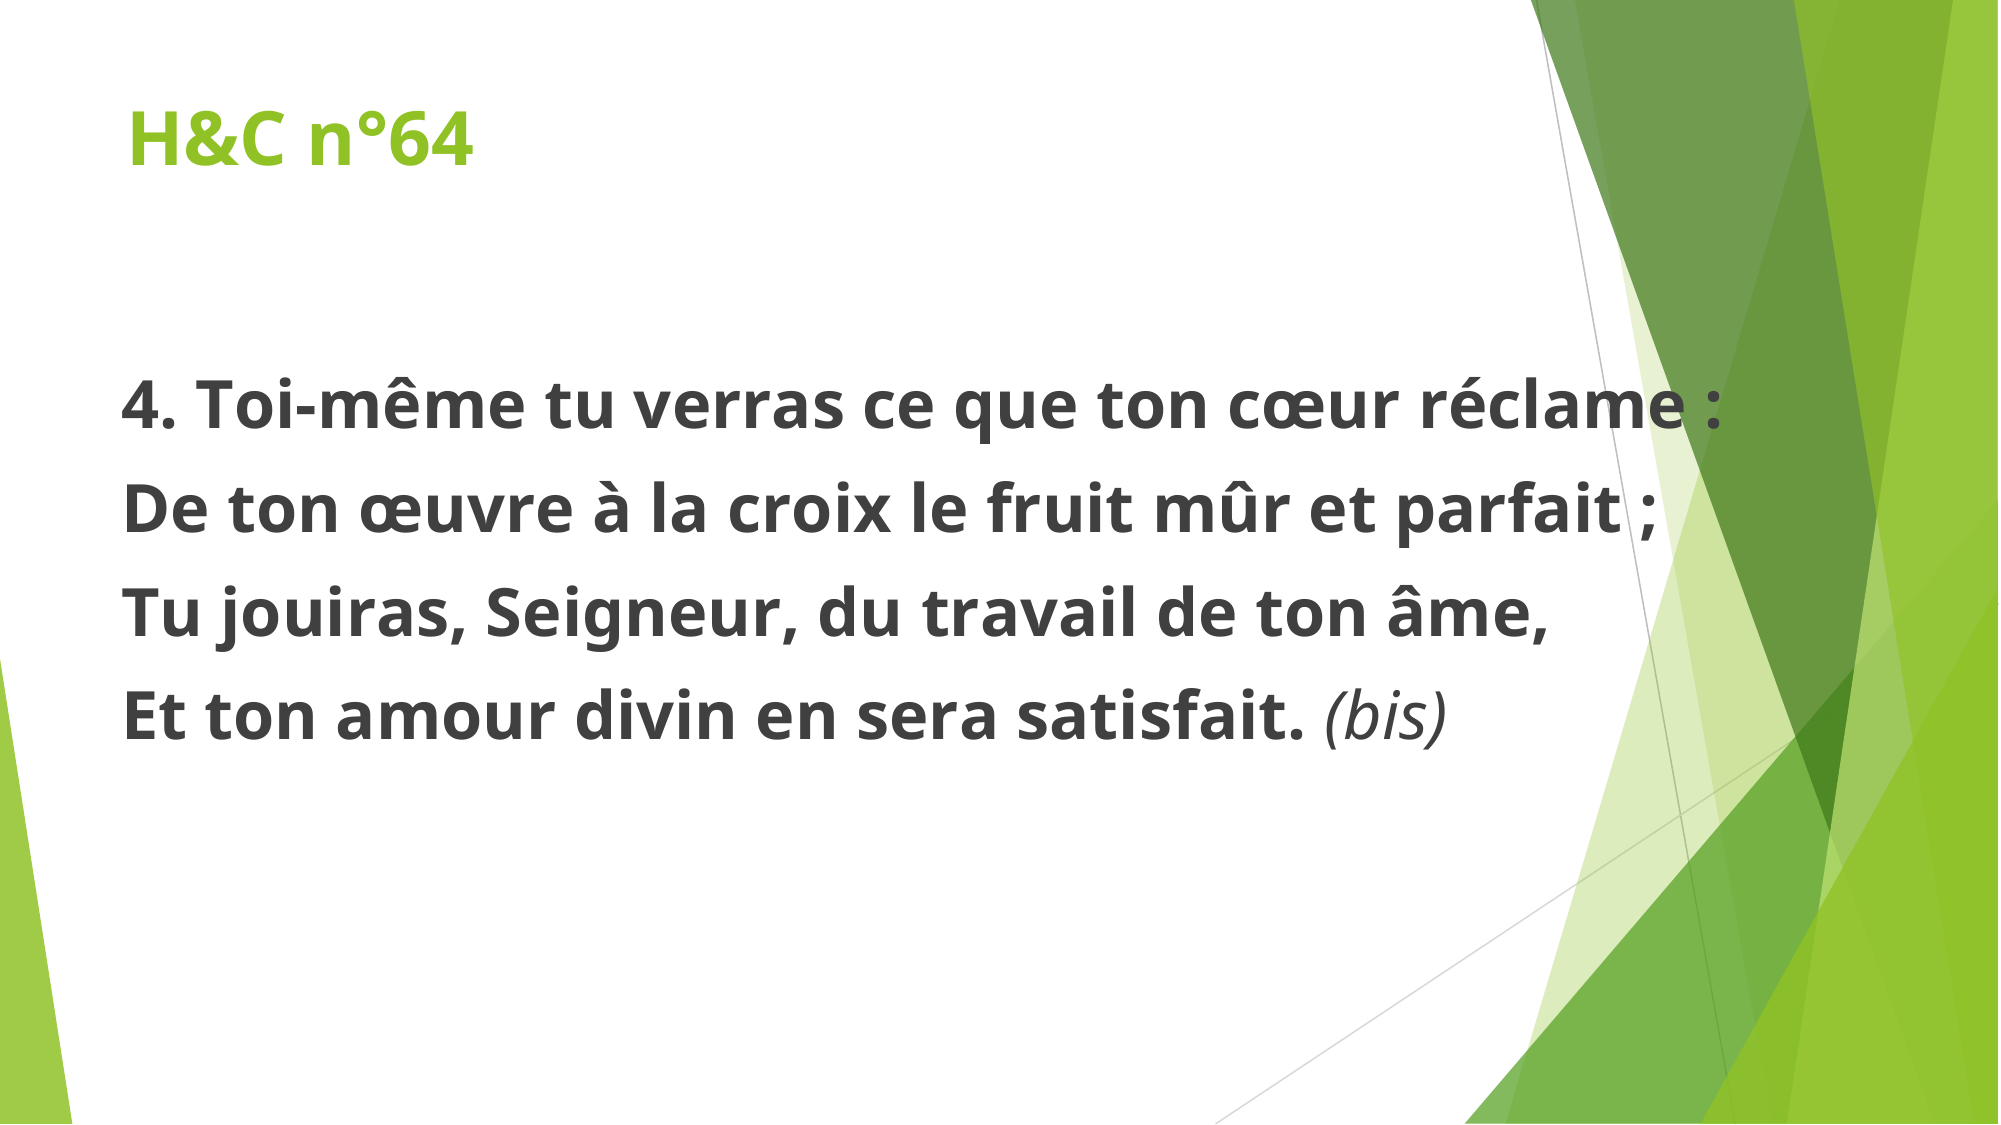

H&C n°64
4. Toi-même tu verras ce que ton cœur réclame :
De ton œuvre à la croix le fruit mûr et parfait ;
Tu jouiras, Seigneur, du travail de ton âme,
Et ton amour divin en sera satisfait. (bis)